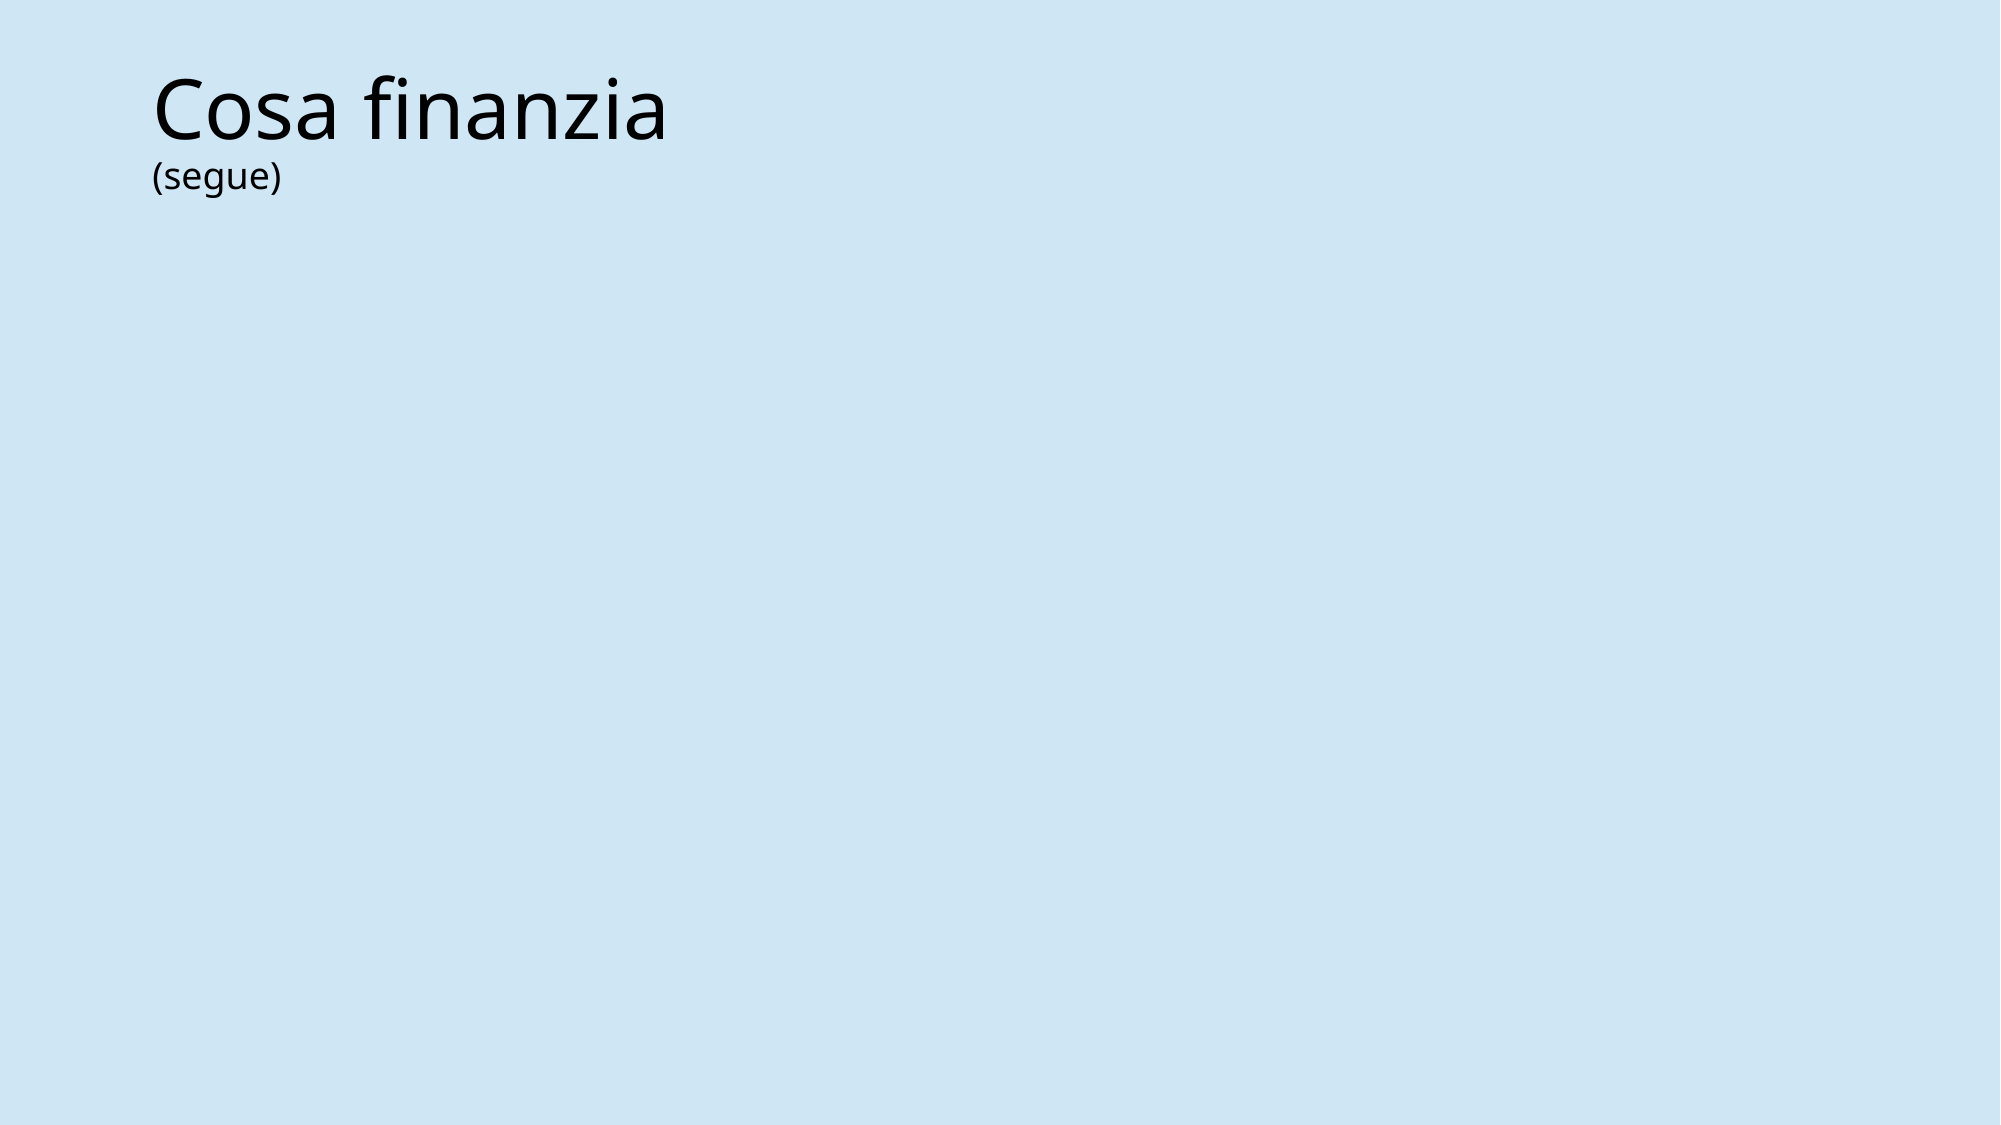

# Cosa finanzia (segue)
attività di innovazione di processo o di innovazione dell’organizzazione
investimenti
essere realizzati nell'ambito di una unità produttiva ubicata sul territorio nazionale
prevedere un importo di spesa compresa tra 50.000 e 500.000 euro
I progetti devono, inoltre:
i progetti devono prevedere la realizzazione di (o):
essere avviati successivamente alla presentazione della domanda e avere una durata non superiore a 18 mesi dalla data del provvedimento di concessione delle agevolazioni (eventuale proroga di 6 mesi)